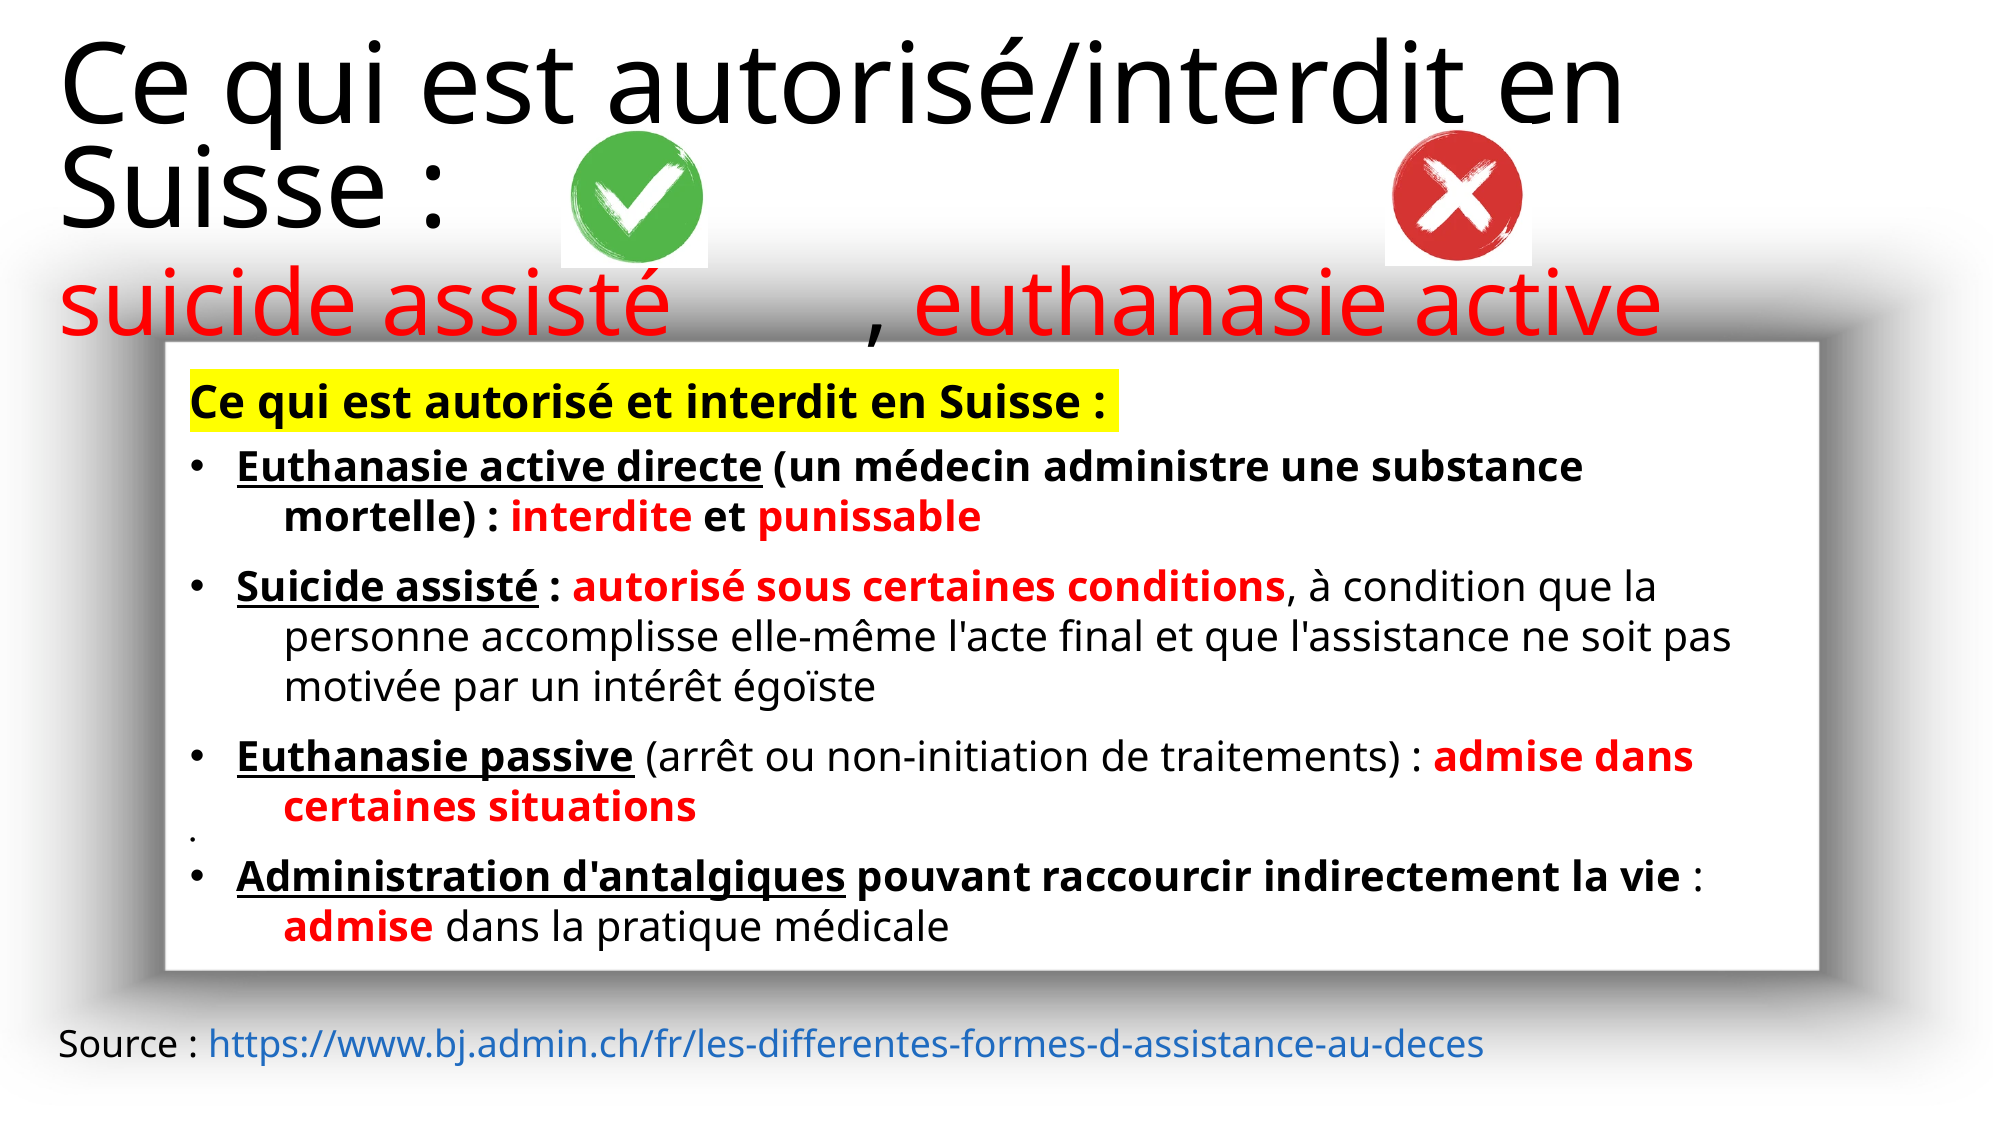

Ce qui est autorisé/interdit en Suisse :
suicide assisté , euthanasie active
Ce qui est autorisé et interdit en Suisse :
Euthanasie active directe (un médecin administre une substance mortelle) : interdite et punissable
Suicide assisté : autorisé sous certaines conditions, à condition que la personne accomplisse elle-même l'acte final et que l'assistance ne soit pas motivée par un intérêt égoïste
Euthanasie passive (arrêt ou non-initiation de traitements) : admise dans certaines situations
Administration d'antalgiques pouvant raccourcir indirectement la vie : admise dans la pratique médicale
Source : https://www.bj.admin.ch/fr/les-differentes-formes-d-assistance-au-deces